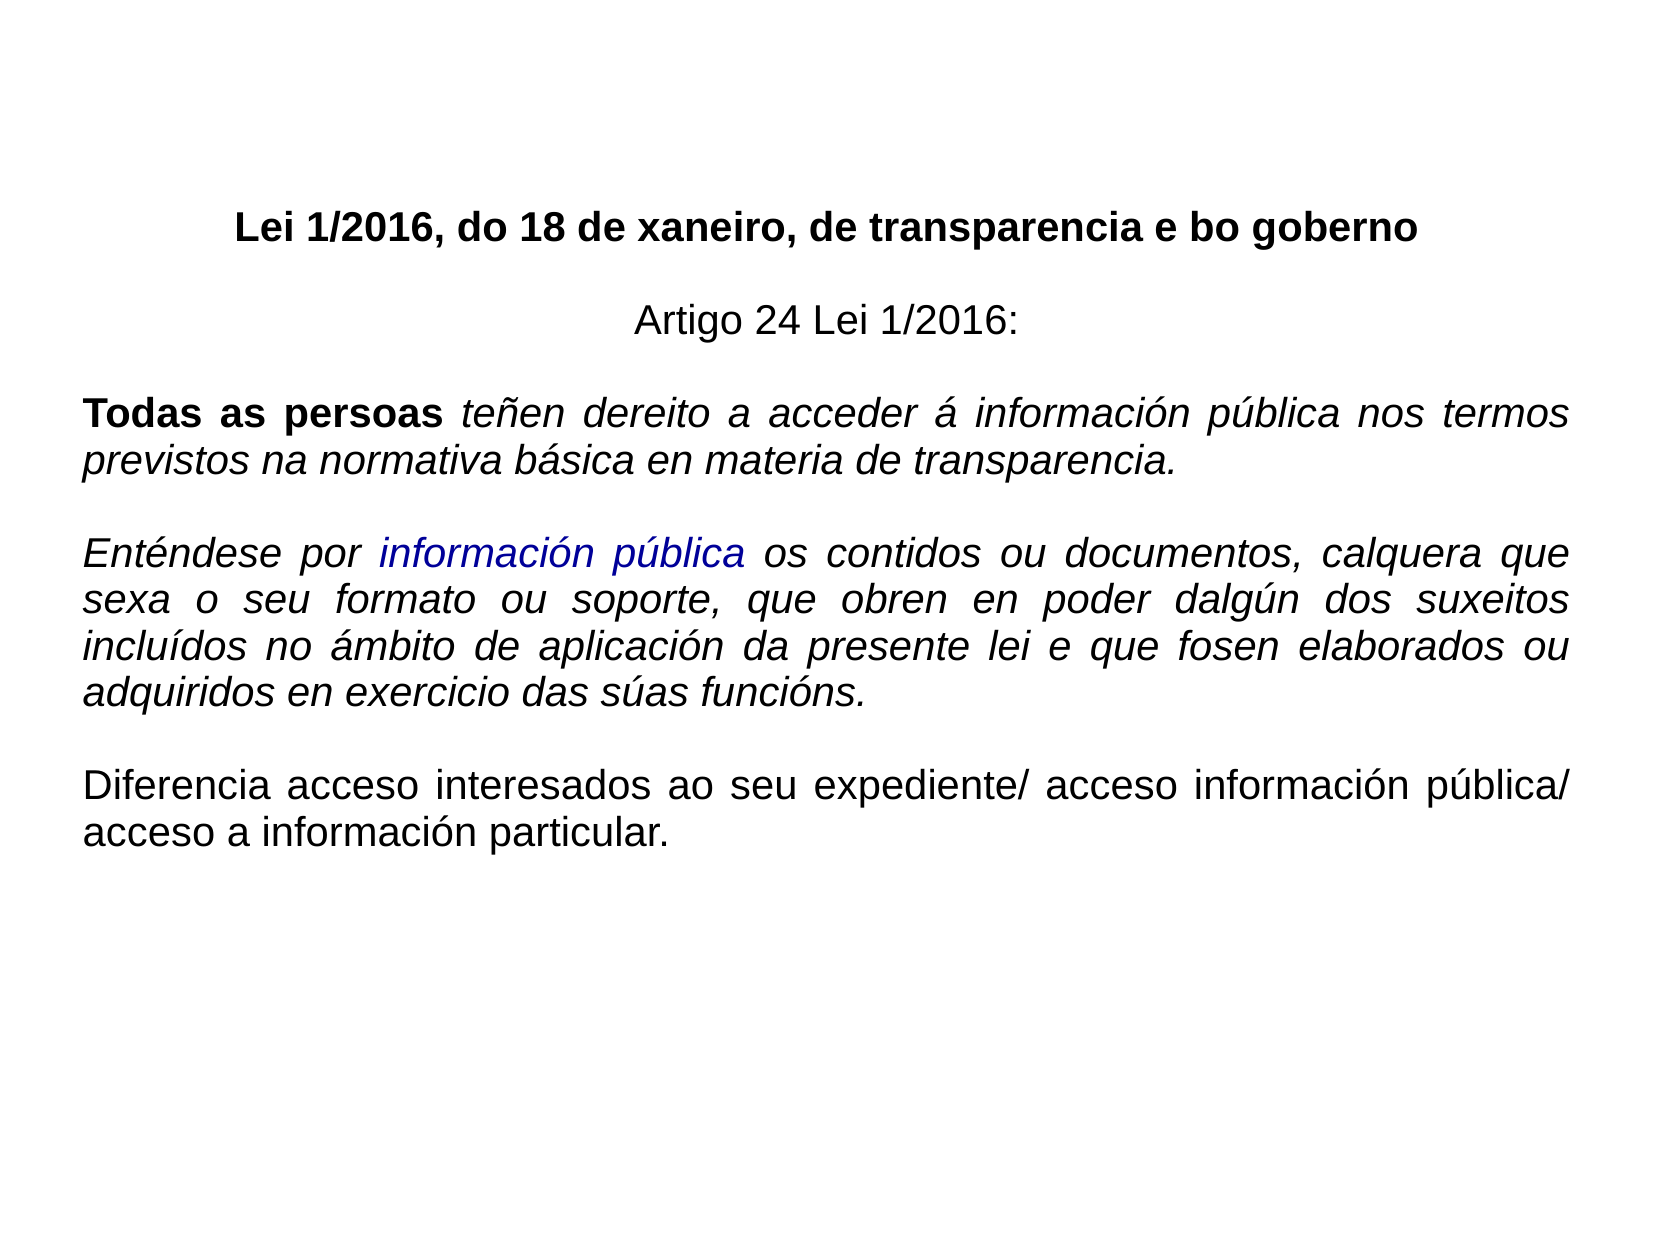

# Lei 1/2016, do 18 de xaneiro, de transparencia e bo goberno
Artigo 24 Lei 1/2016:
Todas as persoas teñen dereito a acceder á información pública nos termos previstos na normativa básica en materia de transparencia.
Enténdese por información pública os contidos ou documentos, calquera que sexa o seu formato ou soporte, que obren en poder dalgún dos suxeitos incluídos no ámbito de aplicación da presente lei e que fosen elaborados ou adquiridos en exercicio das súas funcións.
Diferencia acceso interesados ao seu expediente/ acceso información pública/ acceso a información particular.